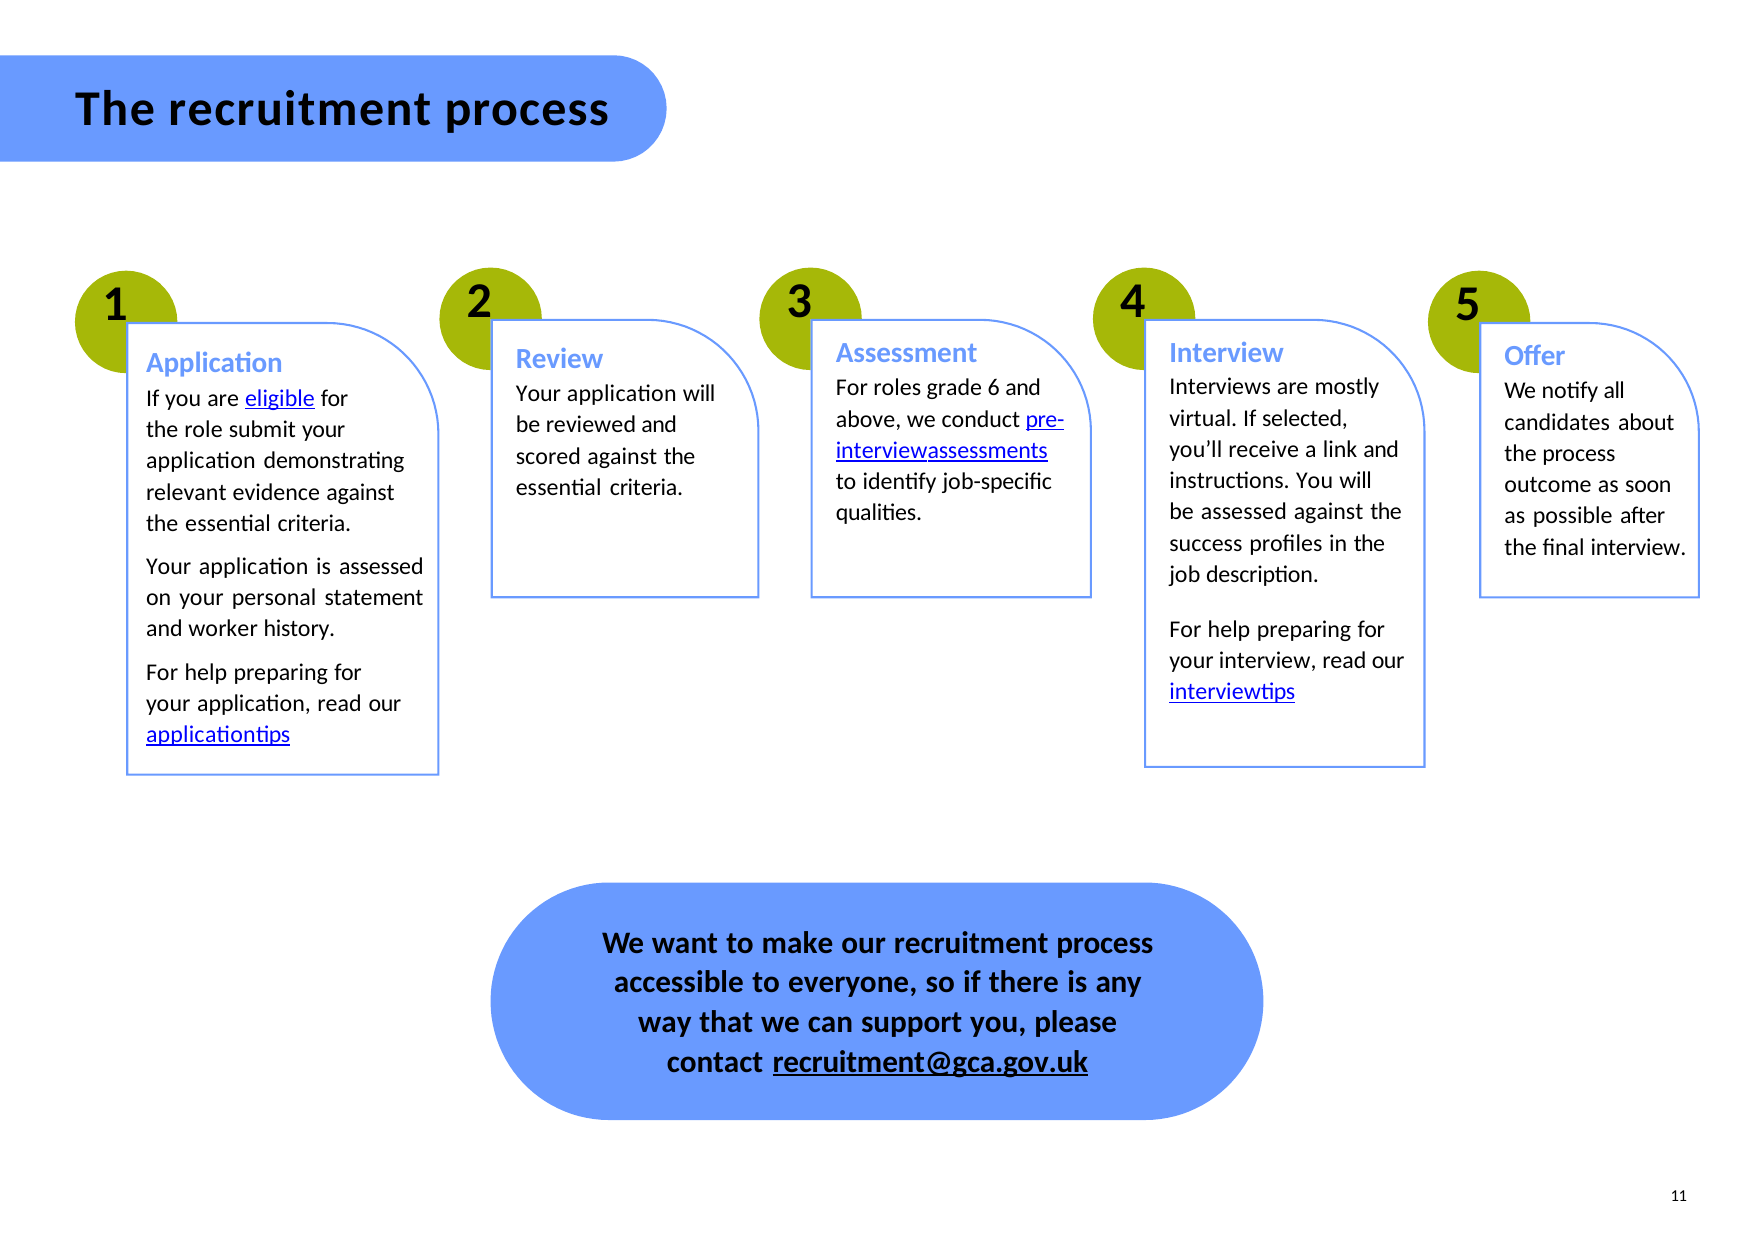

# The recruitment process
2
3
4
1
5
Assessment
For roles grade 6 and above, we conduct pre-interviewassessments to identify job-specific qualities.
Interview Interviews are mostly virtual. If selected, you’ll receive a link and instructions. You will
be assessed against the success profiles in the job description.
For help preparing for your interview, read our interviewtips
Offer
We notify all candidates about the process outcome as soon as possible after the final interview.
Review
Your application will be reviewed and scored against the essential criteria.
Application
If you are eligible for the role submit your
application demonstrating relevant evidence against the essential criteria.
Your application is assessed on your personal statement and worker history.
For help preparing for your application, read our applicationtips
We want to make our recruitment process accessible to everyone, so if there is any way that we can support you, please contact recruitment@gca.gov.uk
11